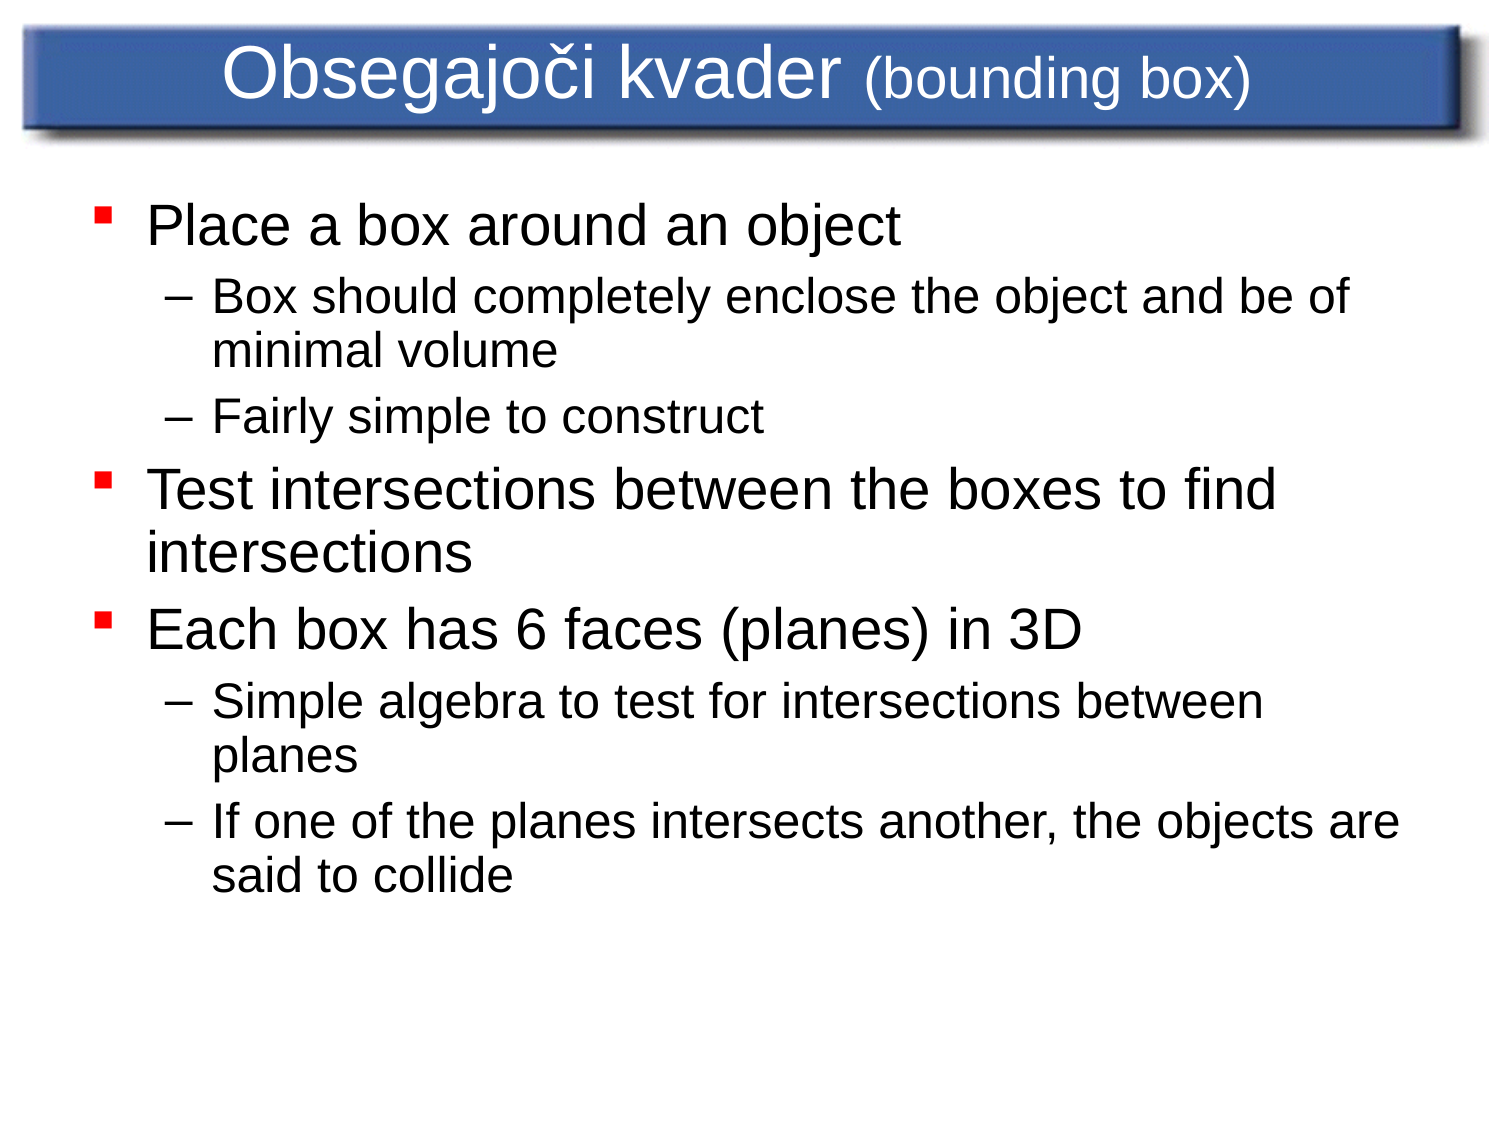

# Obsegajoči kvader (bounding box)
Place a box around an object
Box should completely enclose the object and be of minimal volume
Fairly simple to construct
Test intersections between the boxes to find intersections
Each box has 6 faces (planes) in 3D
Simple algebra to test for intersections between planes
If one of the planes intersects another, the objects are said to collide